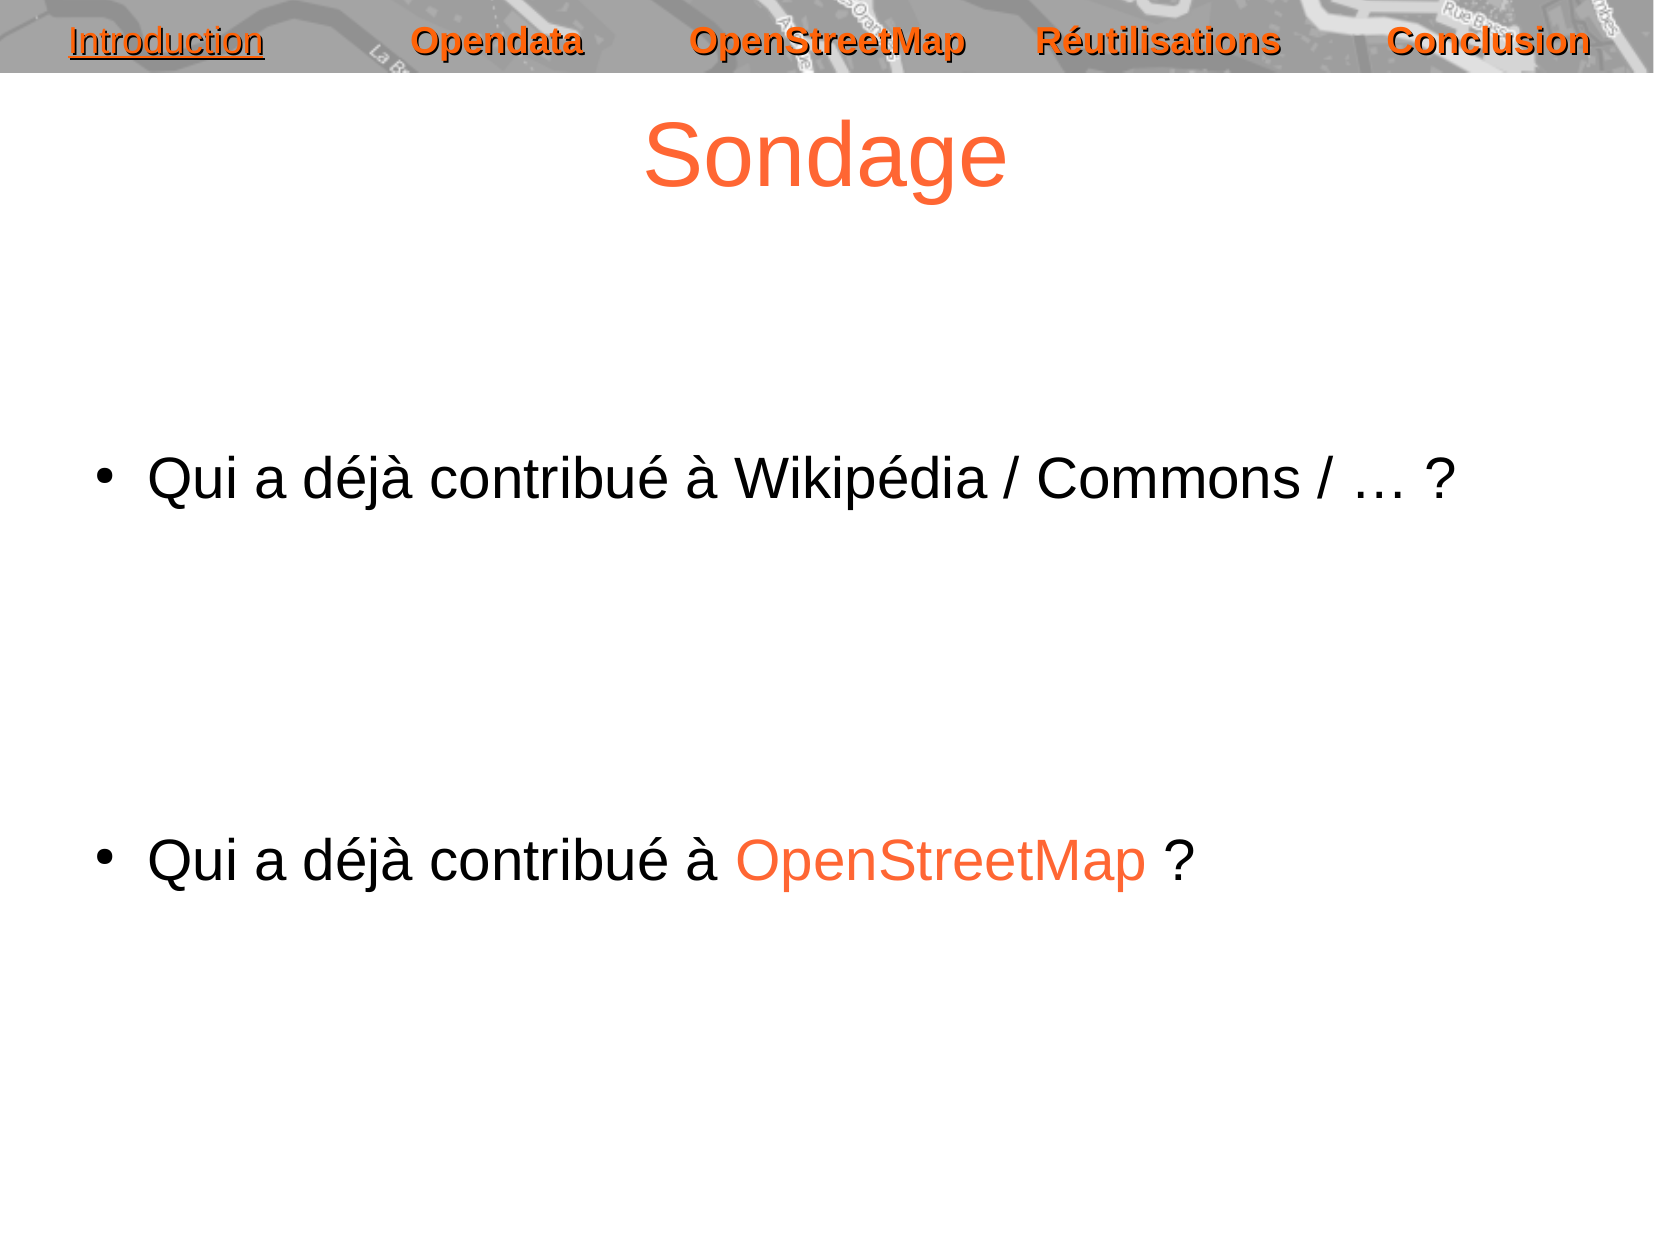

| Introduction | Opendata | OpenStreetMap | Réutilisations | Conclusion |
| --- | --- | --- | --- | --- |
# Sondage
Qui a déjà contribué à Wikipédia / Commons / … ?
Qui a déjà contribué à OpenStreetMap ?